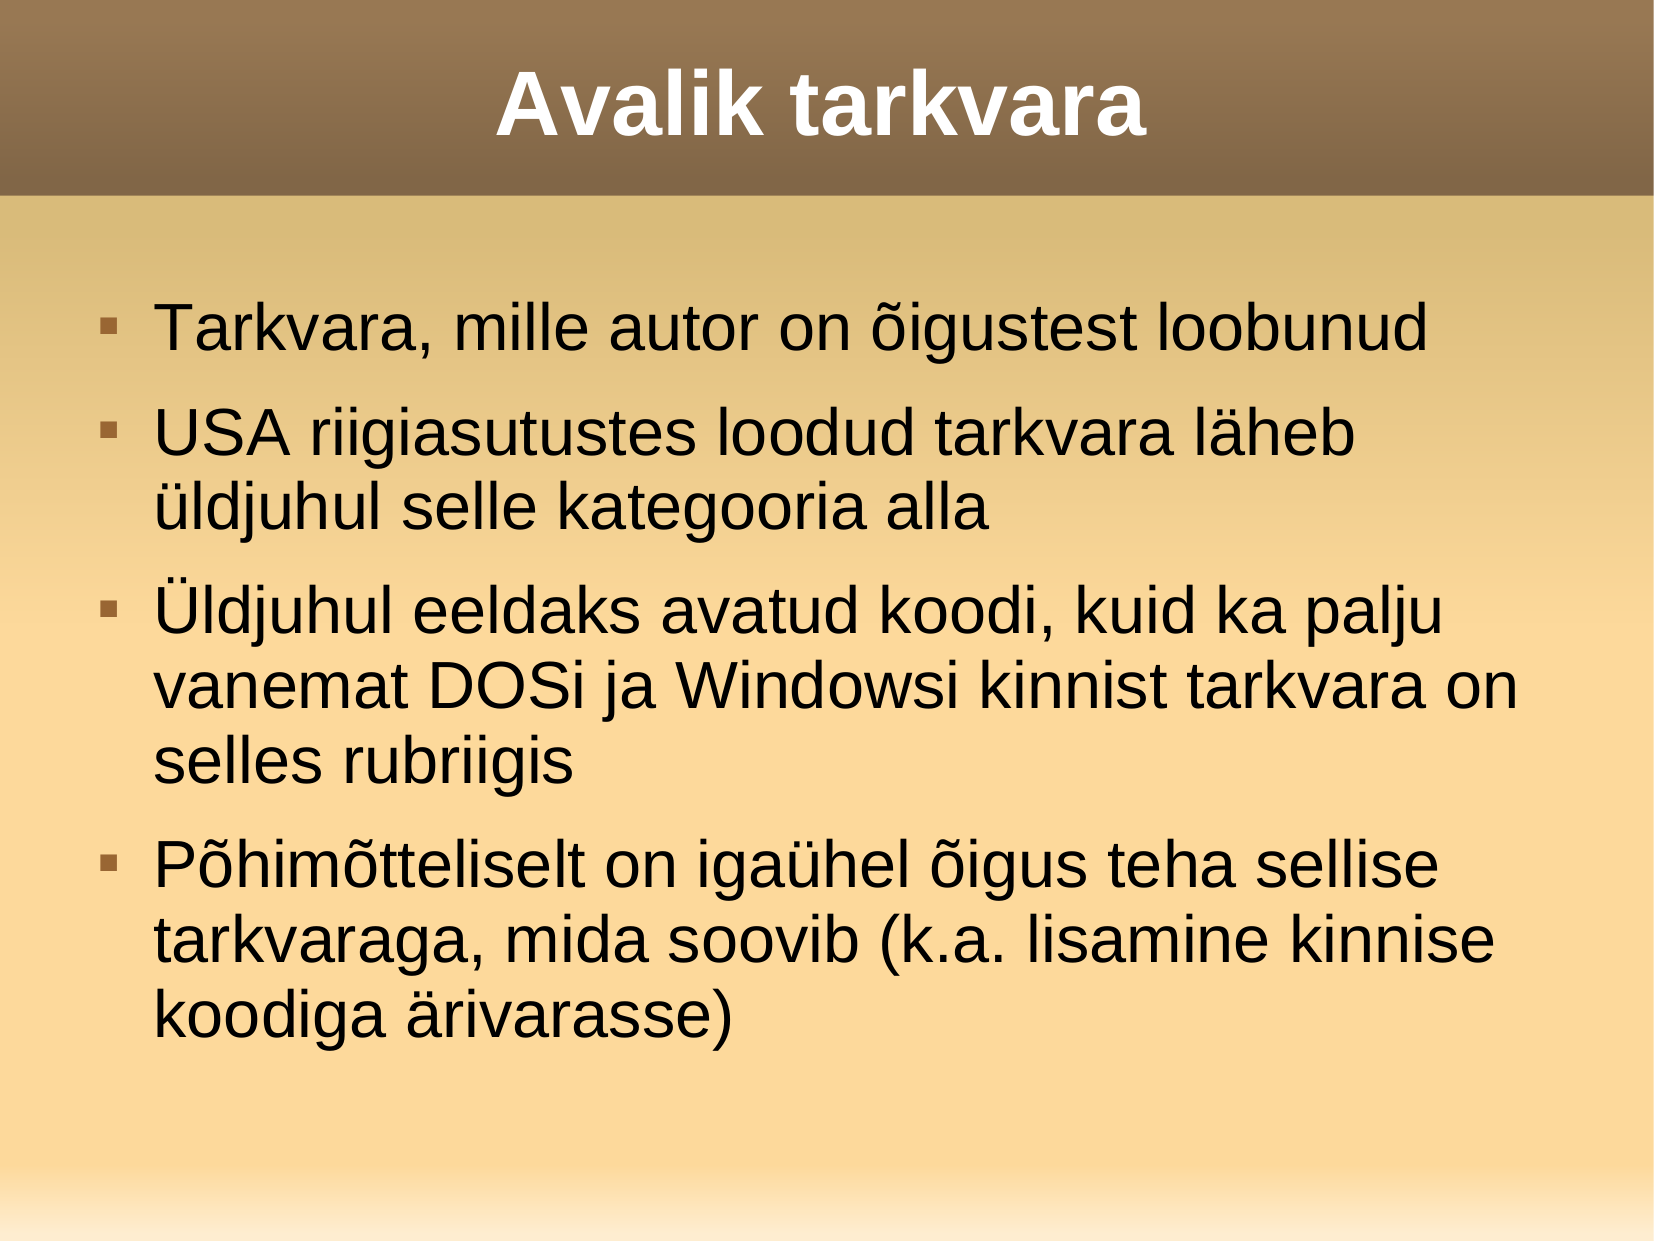

# Avalik tarkvara
Tarkvara, mille autor on õigustest loobunud
USA riigiasutustes loodud tarkvara läheb üldjuhul selle kategooria alla
Üldjuhul eeldaks avatud koodi, kuid ka palju vanemat DOSi ja Windowsi kinnist tarkvara on selles rubriigis
Põhimõtteliselt on igaühel õigus teha sellise tarkvaraga, mida soovib (k.a. lisamine kinnise koodiga ärivarasse)